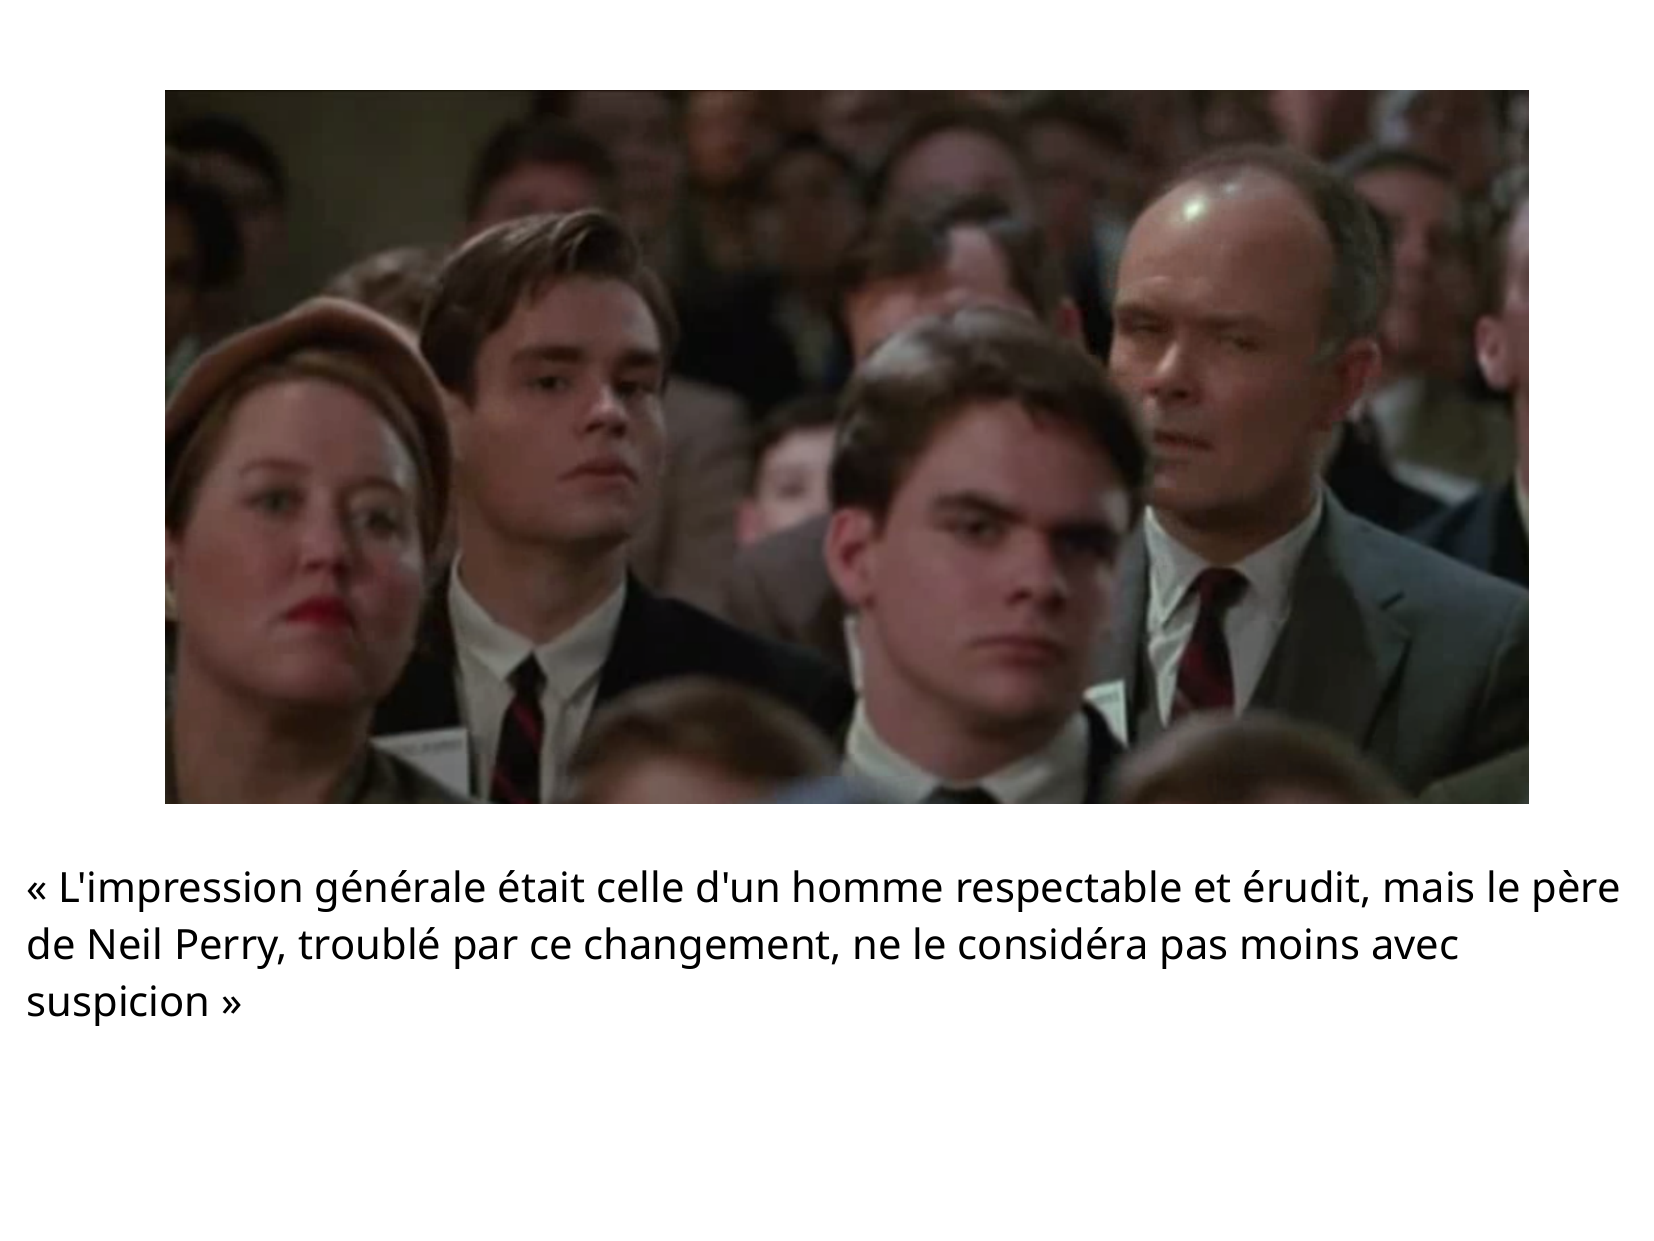

« L'impression générale était celle d'un homme respectable et érudit, mais le père de Neil Perry, troublé par ce changement, ne le considéra pas moins avec suspicion »